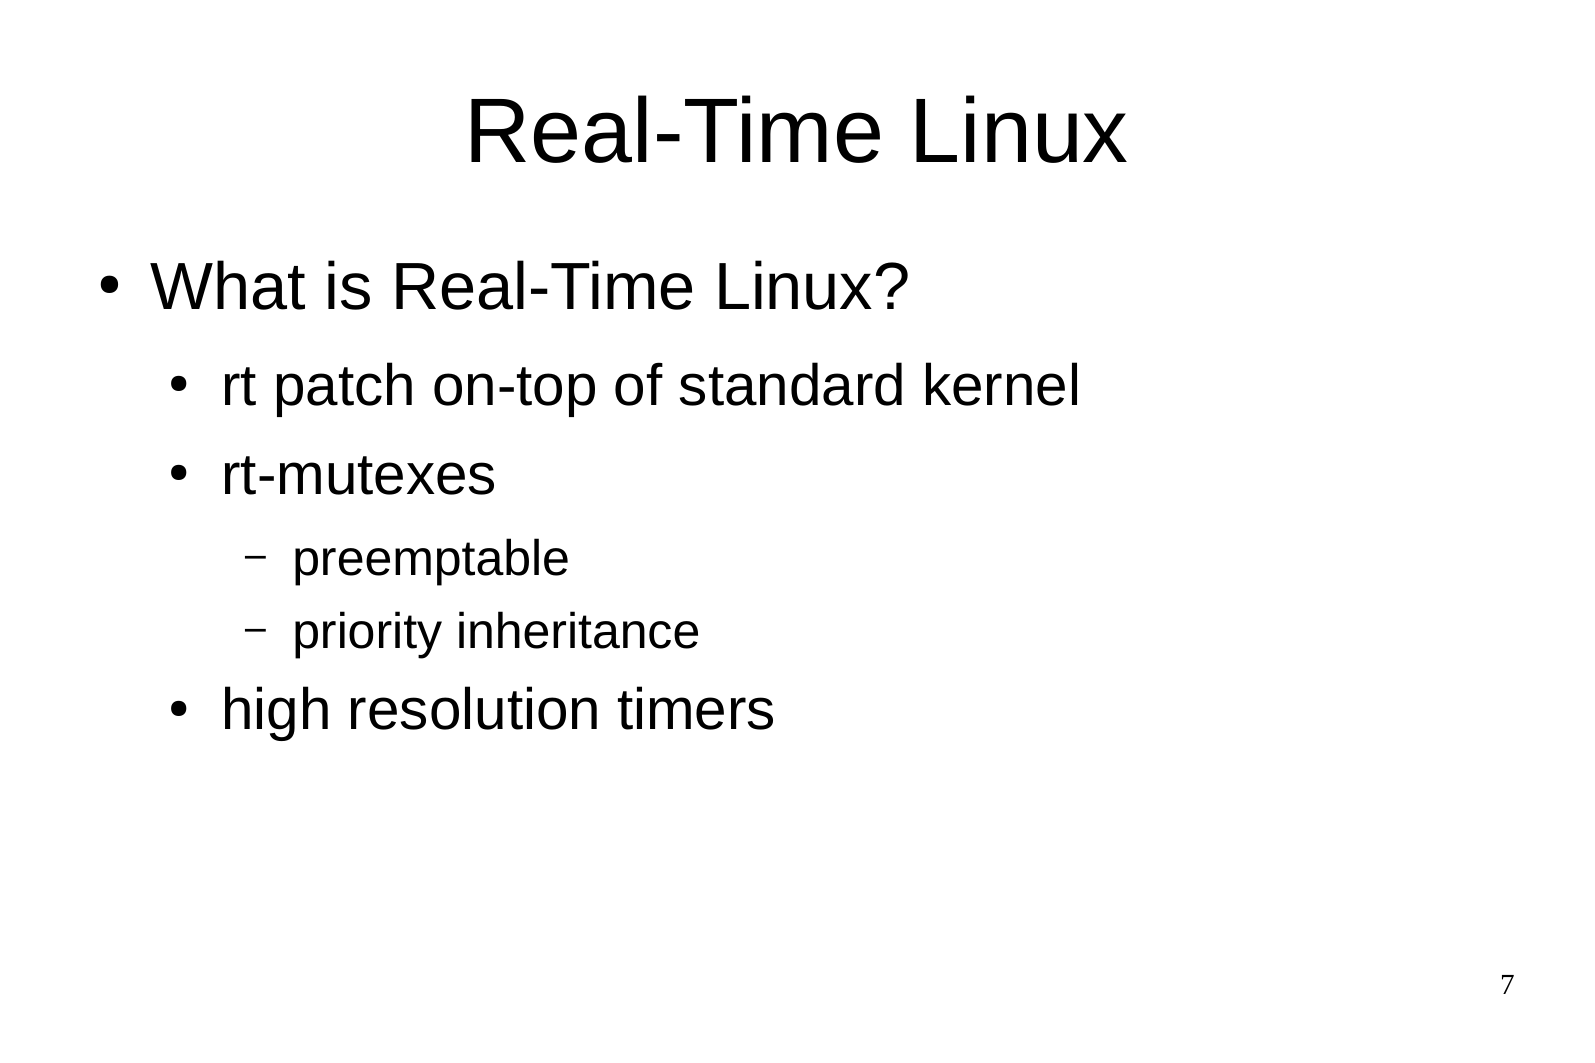

# Real-Time Linux
What is Real-Time Linux?
rt patch on-top of standard kernel
rt-mutexes
preemptable
priority inheritance
high resolution timers
7